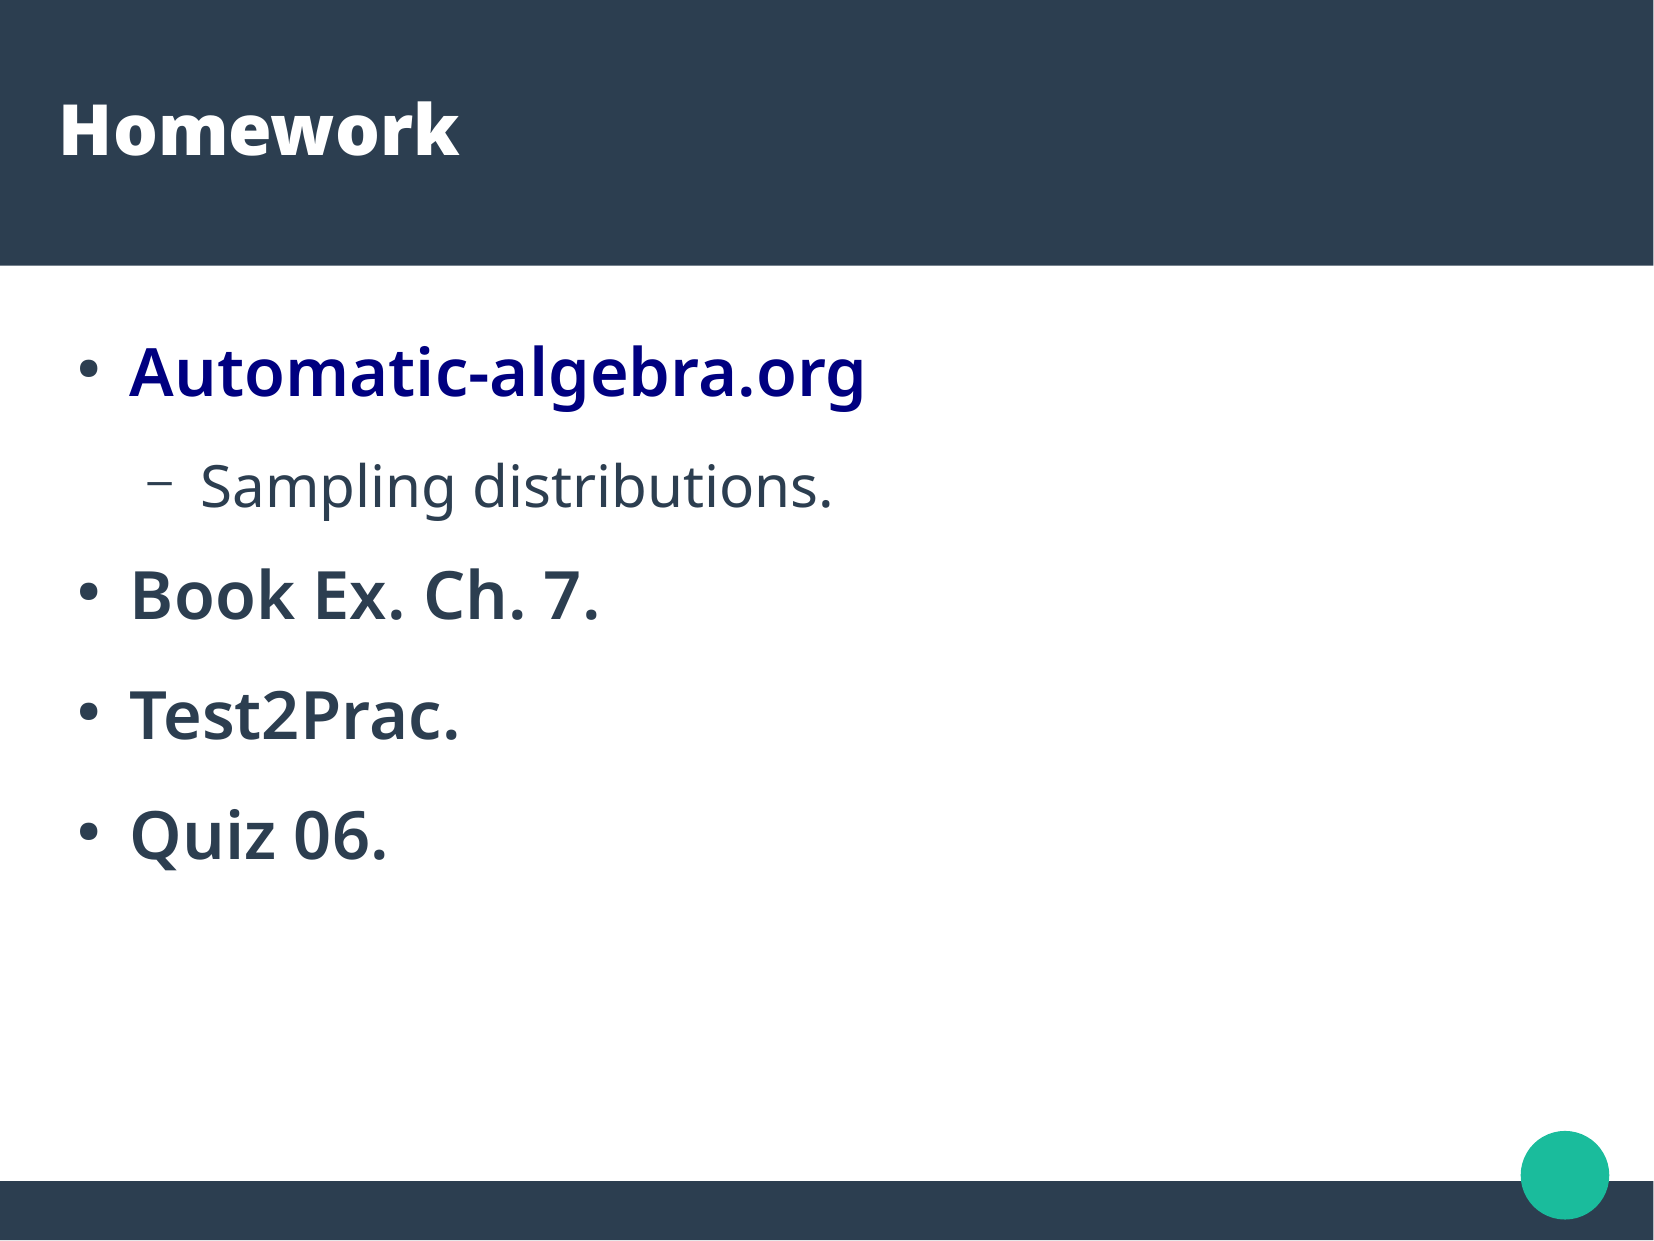

# Homework
Automatic-algebra.org
Sampling distributions.
Book Ex. Ch. 7.
Test2Prac.
Quiz 06.